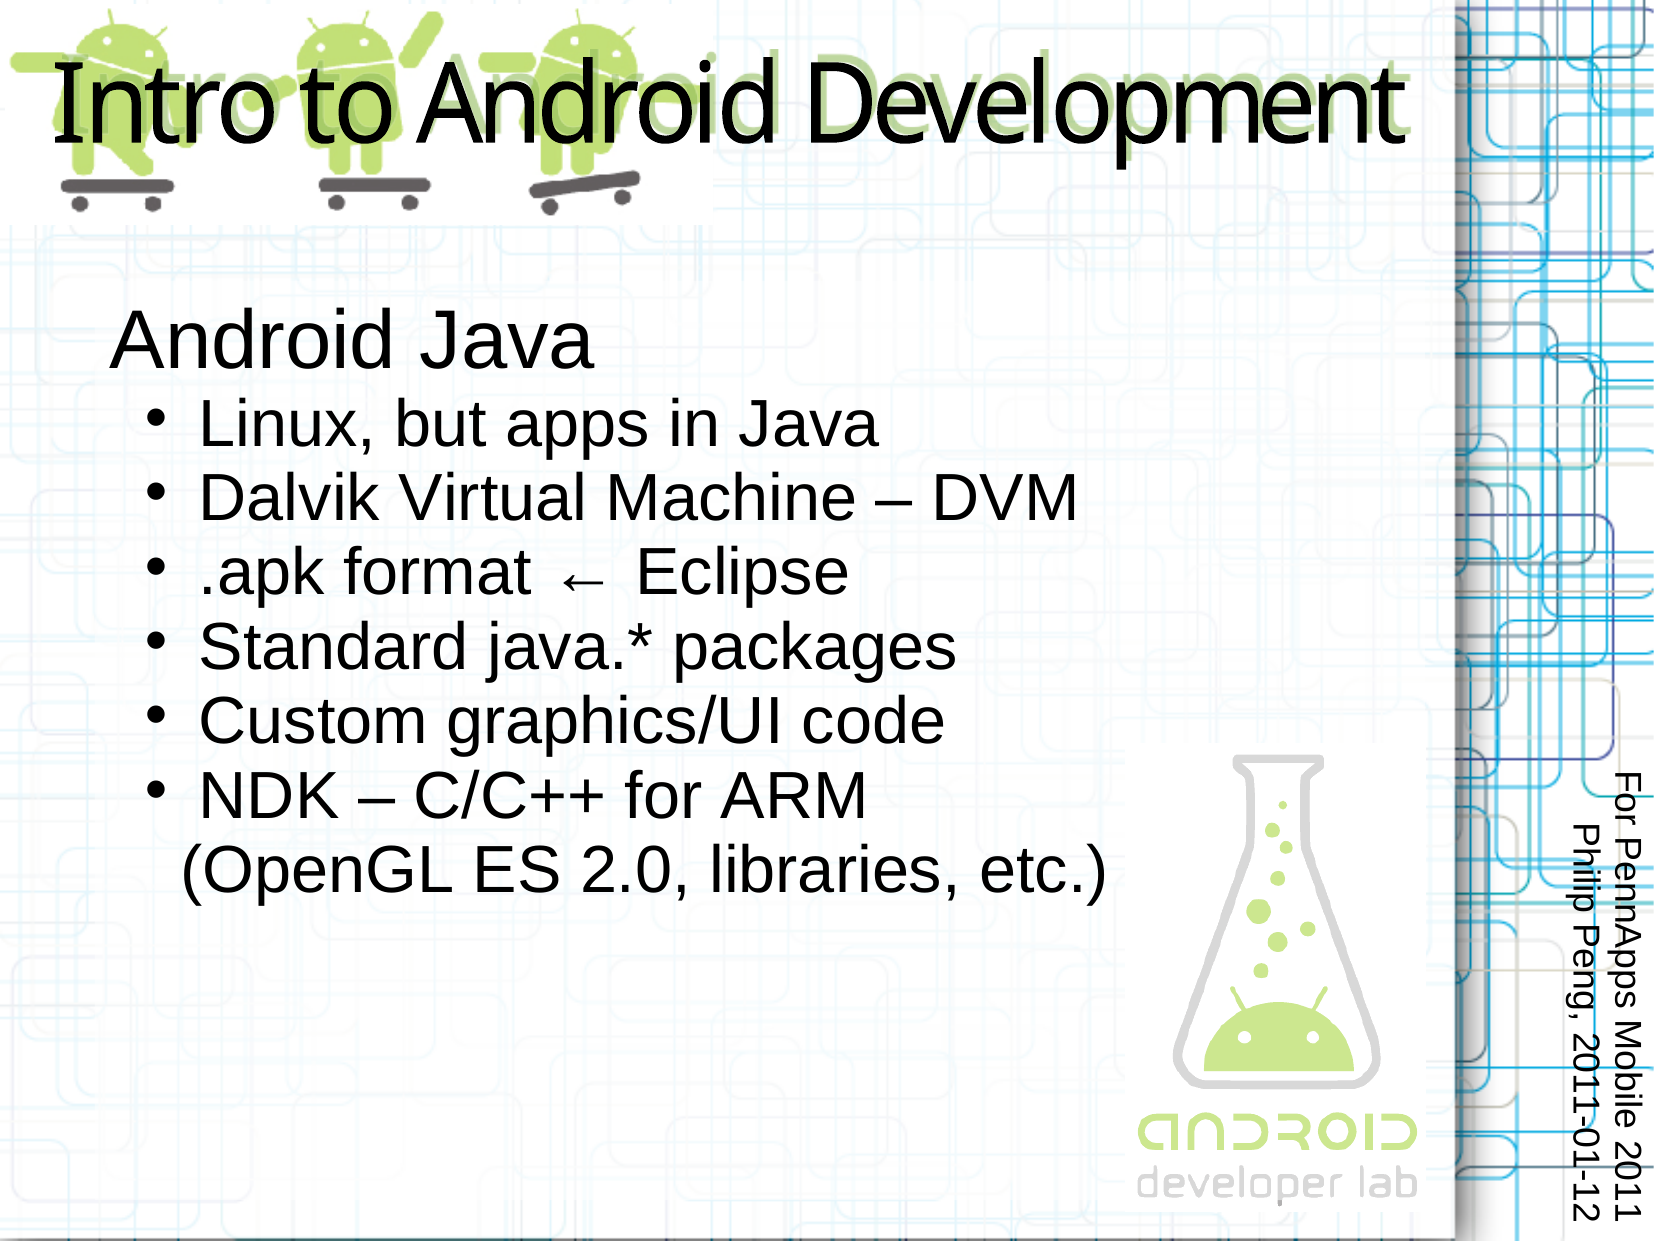

Intro to Android Development
Android Java
 Linux, but apps in Java
 Dalvik Virtual Machine – DVM
 .apk format ← Eclipse
 Standard java.* packages
 Custom graphics/UI code
 NDK – C/C++ for ARM
(OpenGL ES 2.0, libraries, etc.)
For PennApps Mobile 2011
Philip Peng, 2011-01-12